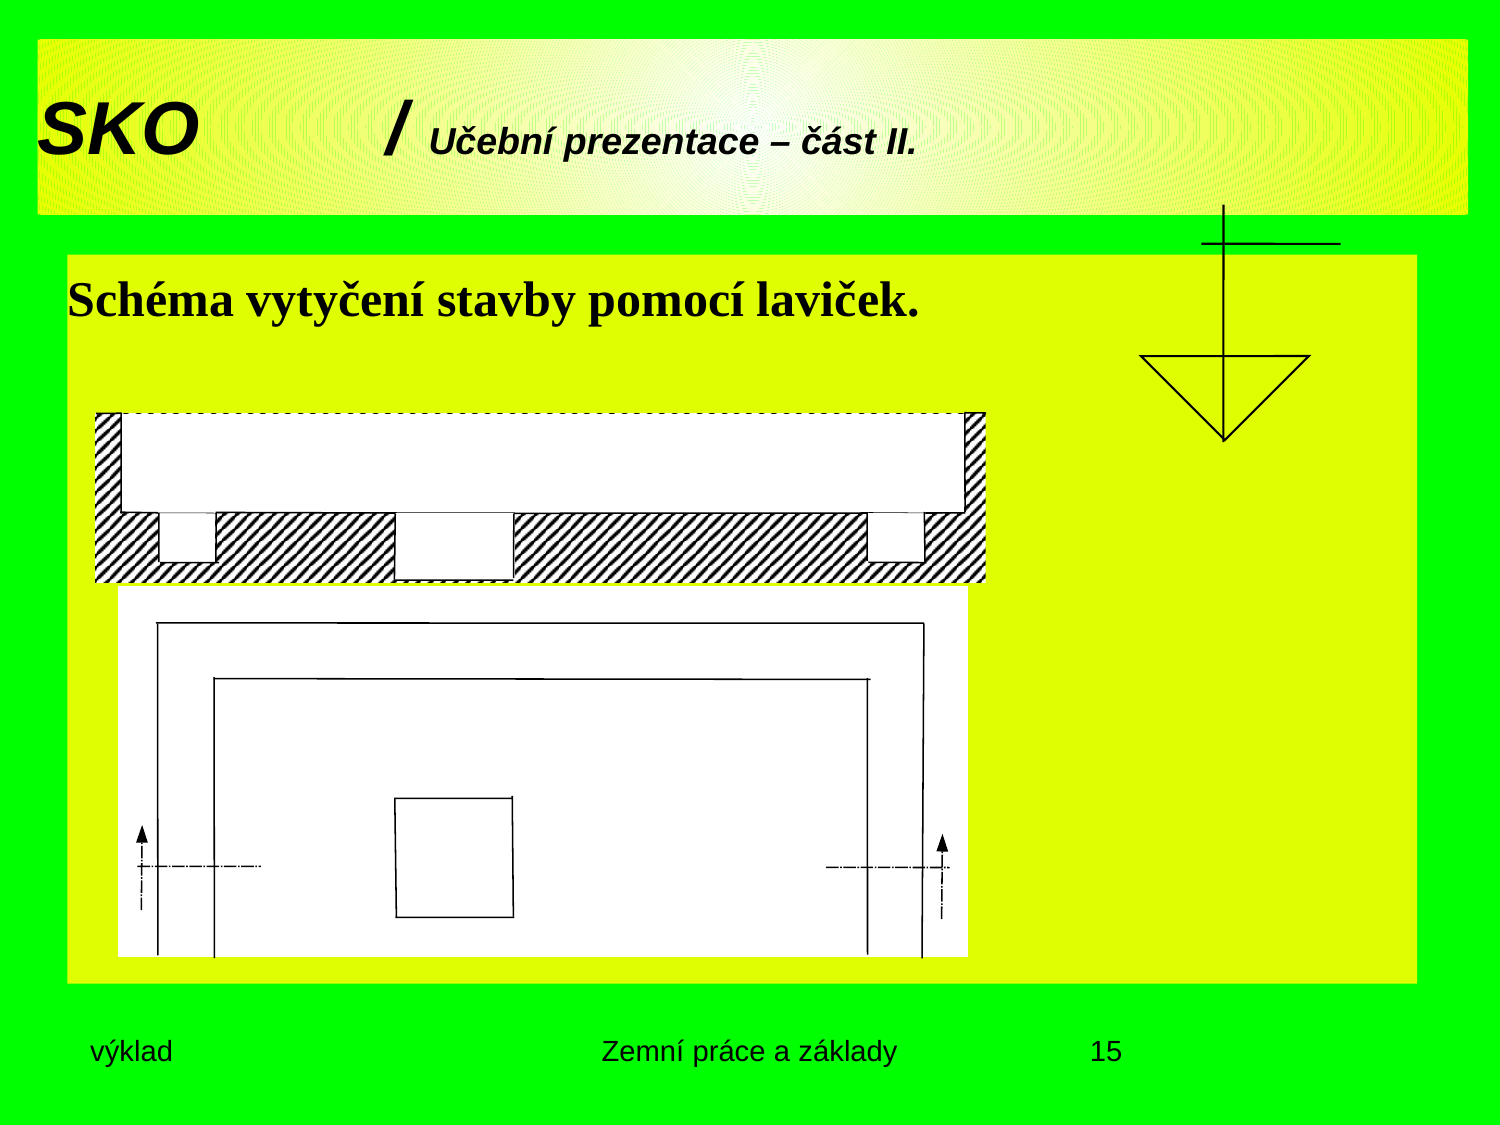

SKO / Učební prezentace – část II.
Schéma vytyčení stavby pomocí laviček.
výklad
Zemní práce a základy